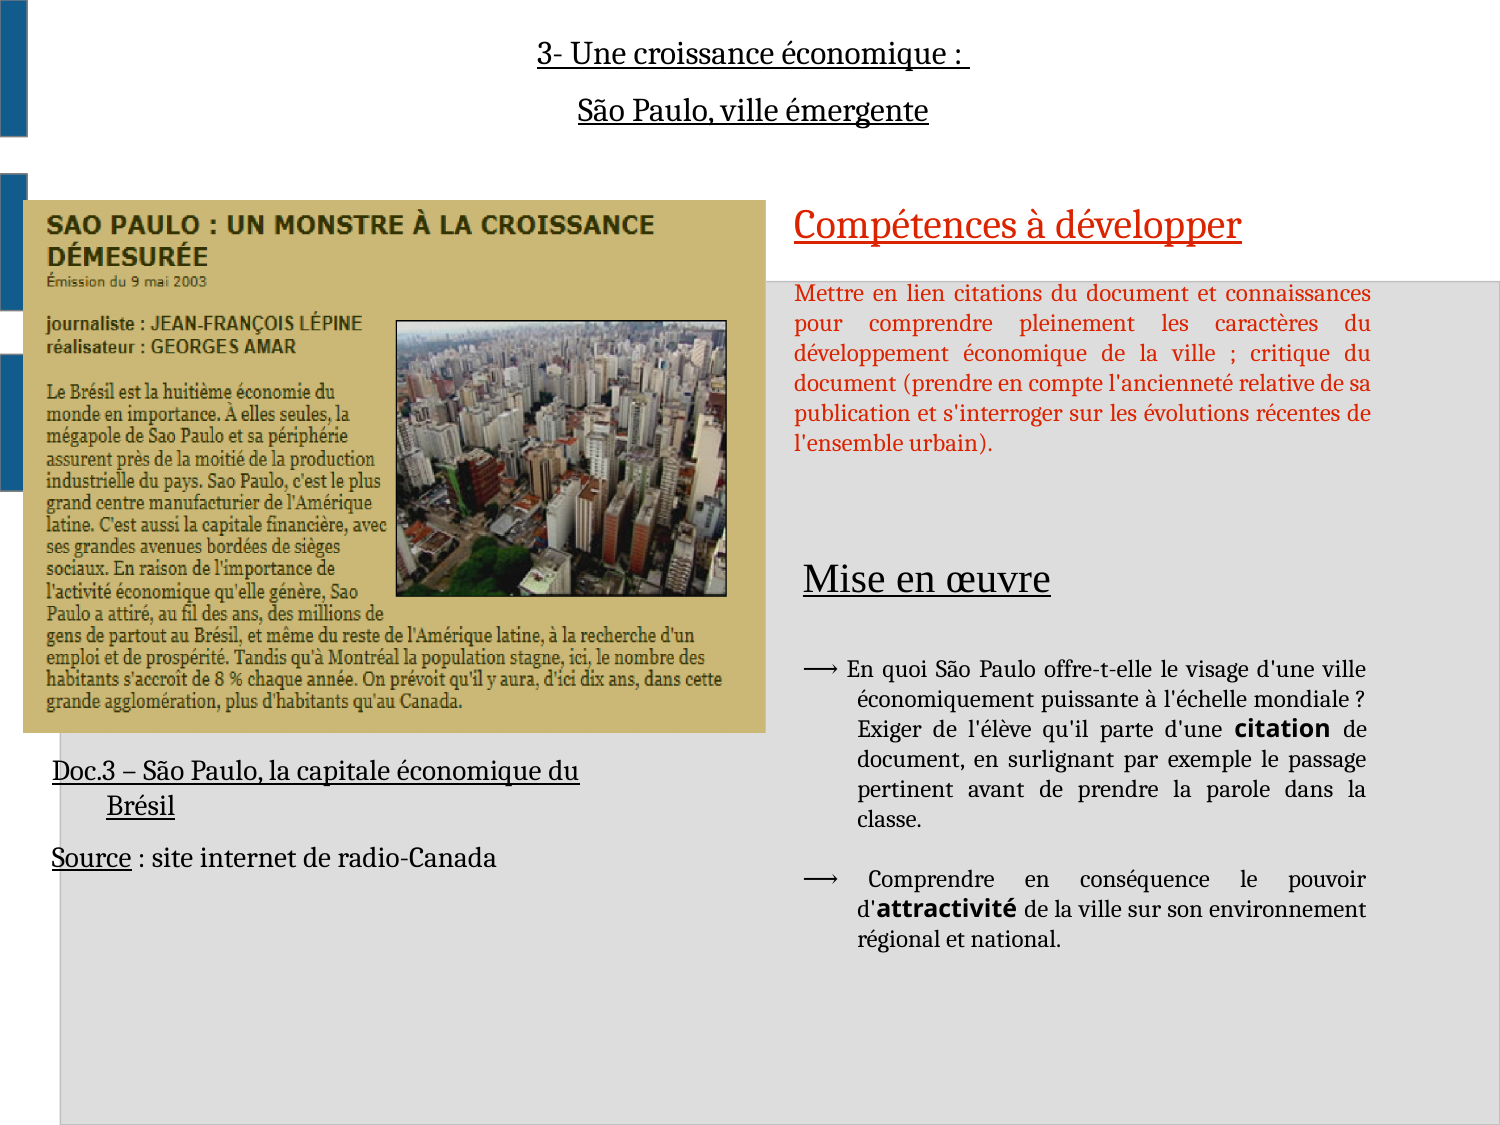

3- Une croissance économique :
São Paulo, ville émergente
#
Compétences à développer
Mettre en lien citations du document et connaissances pour comprendre pleinement les caractères du développement économique de la ville ; critique du document (prendre en compte l'ancienneté relative de sa publication et s'interroger sur les évolutions récentes de l'ensemble urbain).
Mise en œuvre
⟶ En quoi São Paulo offre-t-elle le visage d'une ville économiquement puissante à l'échelle mondiale ? Exiger de l'élève qu'il parte d'une citation de document, en surlignant par exemple le passage pertinent avant de prendre la parole dans la classe.
⟶ Comprendre en conséquence le pouvoir d'attractivité de la ville sur son environnement régional et national.
Doc.3 – São Paulo, la capitale économique du Brésil
Source : site internet de radio-Canada